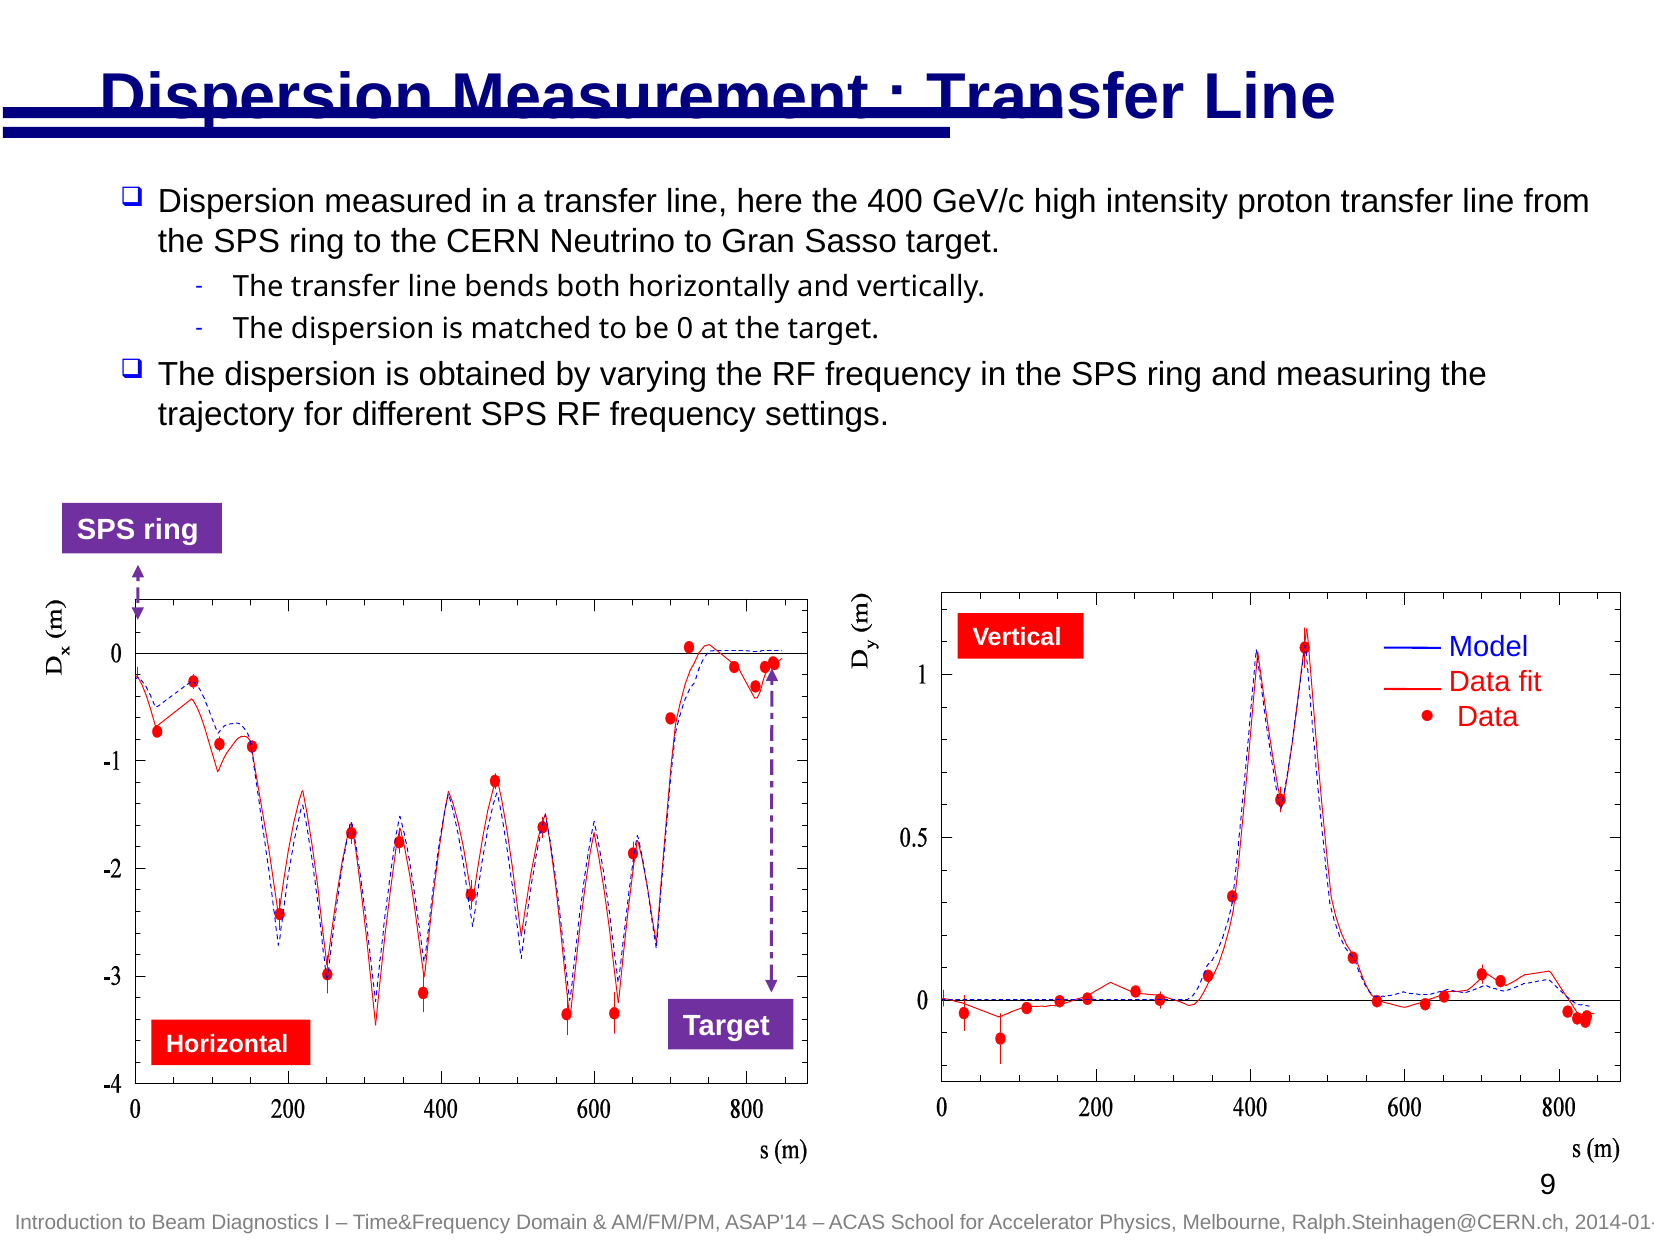

# Dispersion Measurement : Transfer Line
Dispersion measured in a transfer line, here the 400 GeV/c high intensity proton transfer line from the SPS ring to the CERN Neutrino to Gran Sasso target.
The transfer line bends both horizontally and vertically.
The dispersion is matched to be 0 at the target.
The dispersion is obtained by varying the RF frequency in the SPS ring and measuring the trajectory for different SPS RF frequency settings.
SPS ring
	Model
	Data fit
 Data
Vertical
Target
Horizontal